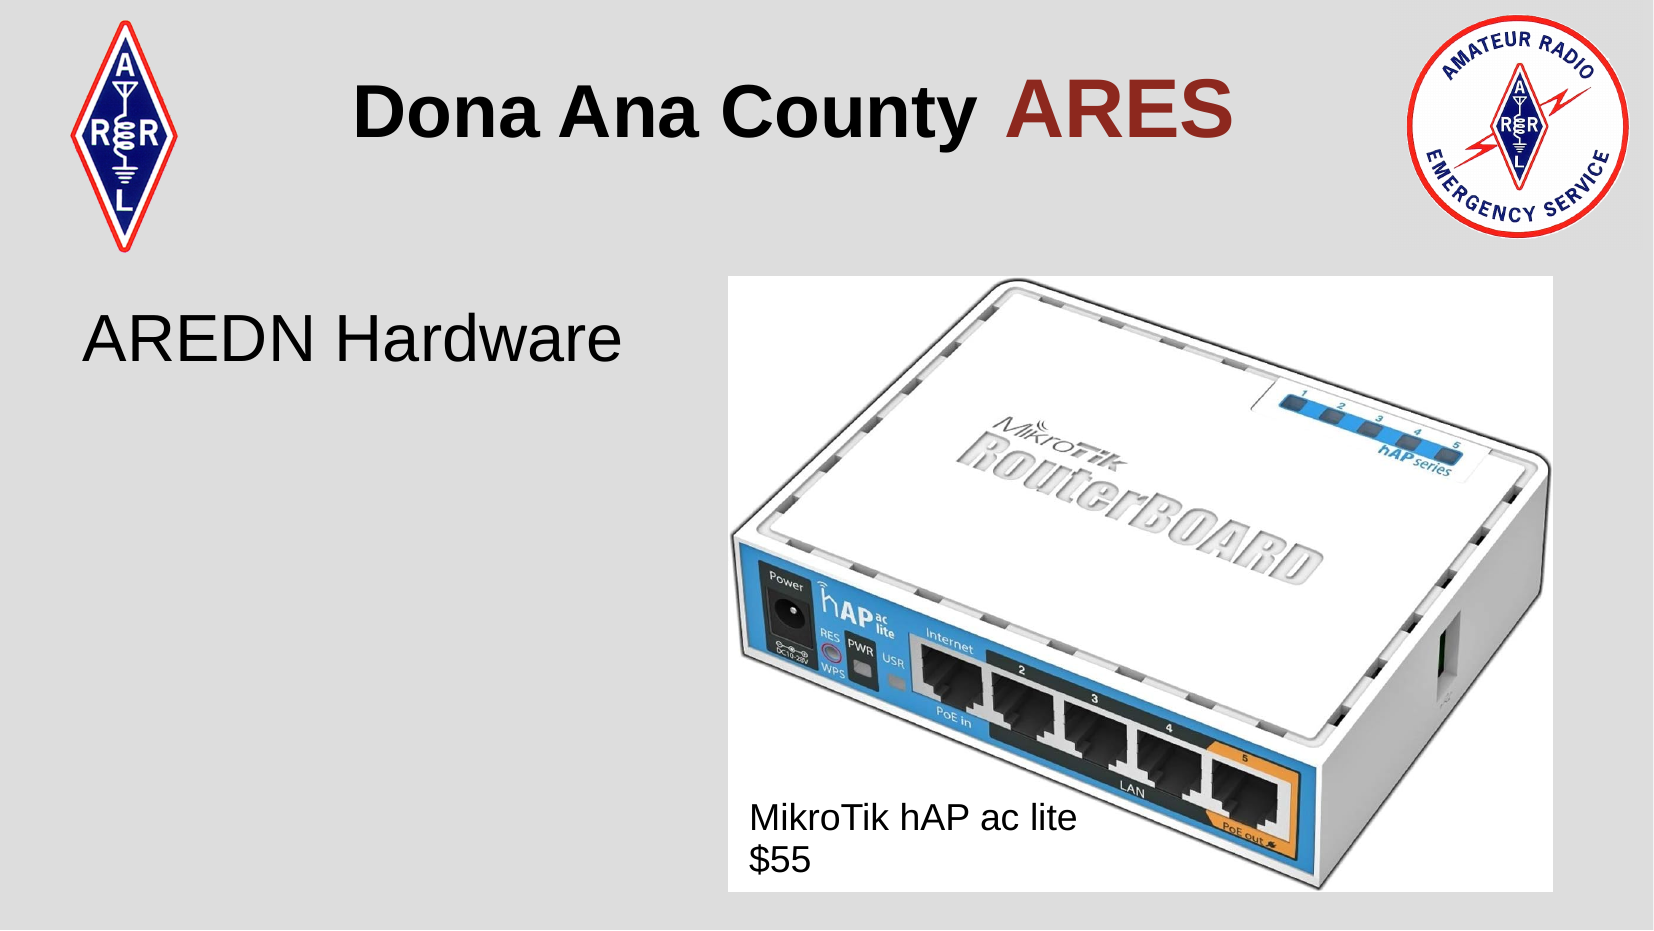

# Dona Ana County ARES
AREDN Hardware
MikroTik hAP ac lite
$55